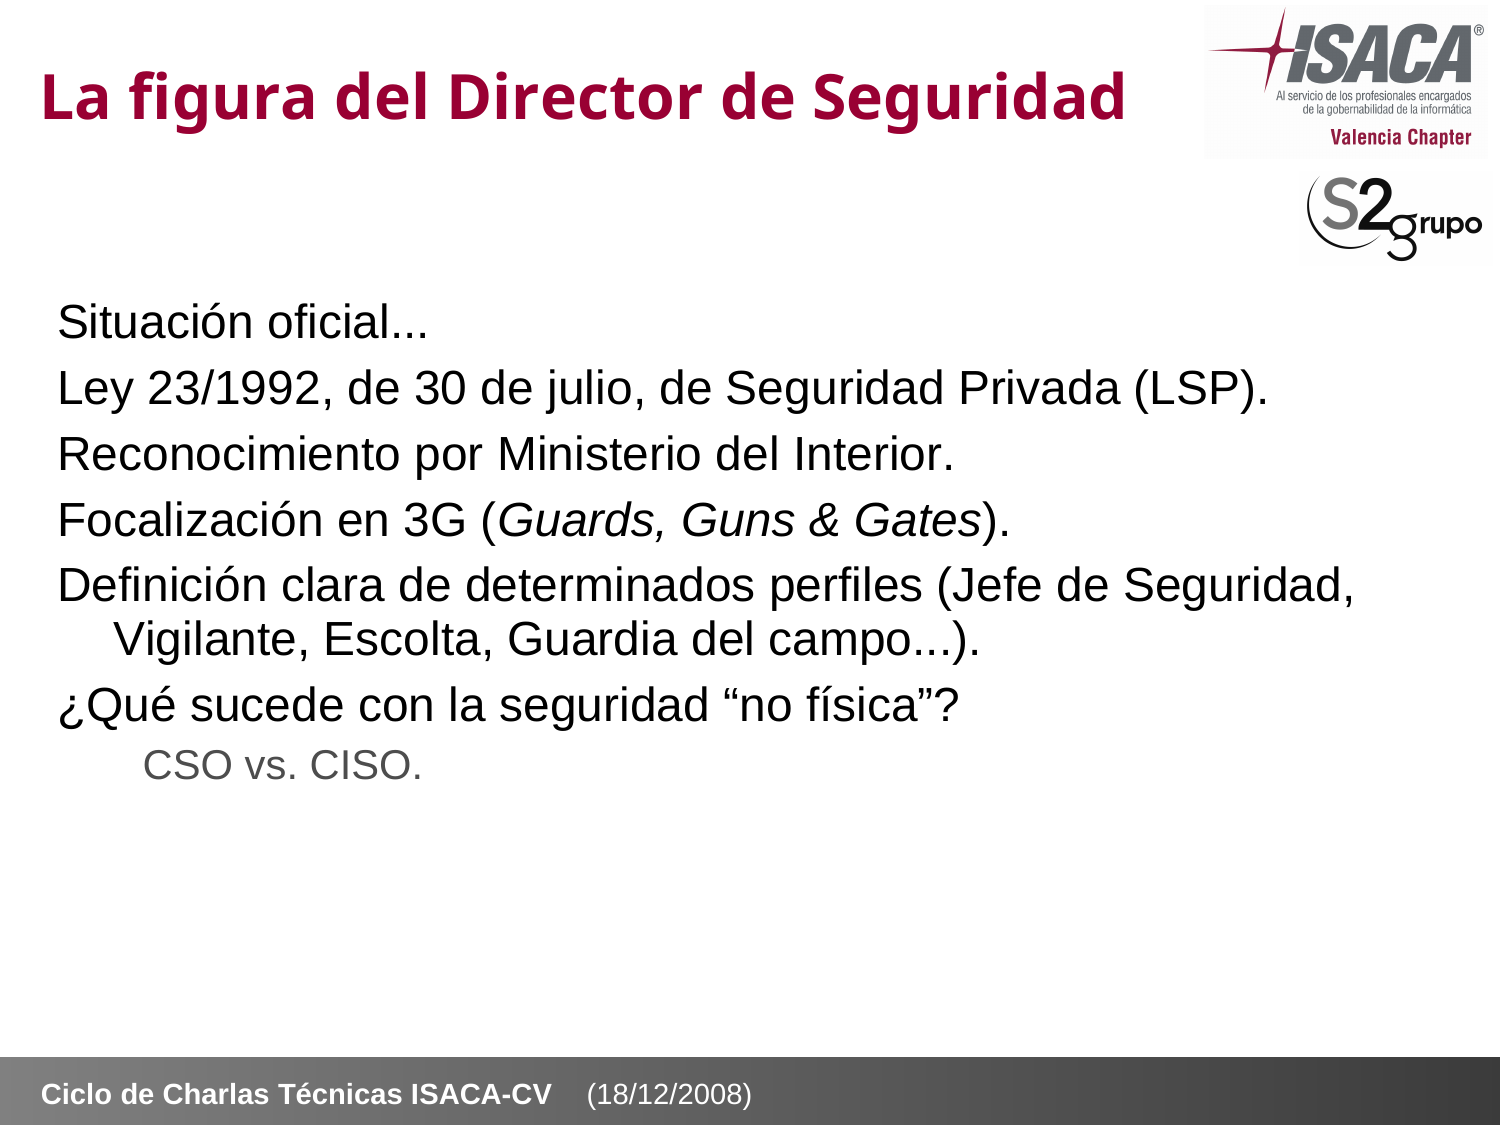

La figura del Director de Seguridad
# Situación oficial...
Ley 23/1992, de 30 de julio, de Seguridad Privada (LSP).
Reconocimiento por Ministerio del Interior.
Focalización en 3G (Guards, Guns & Gates).
Definición clara de determinados perfiles (Jefe de Seguridad, Vigilante, Escolta, Guardia del campo...).
¿Qué sucede con la seguridad “no física”?
CSO vs. CISO.